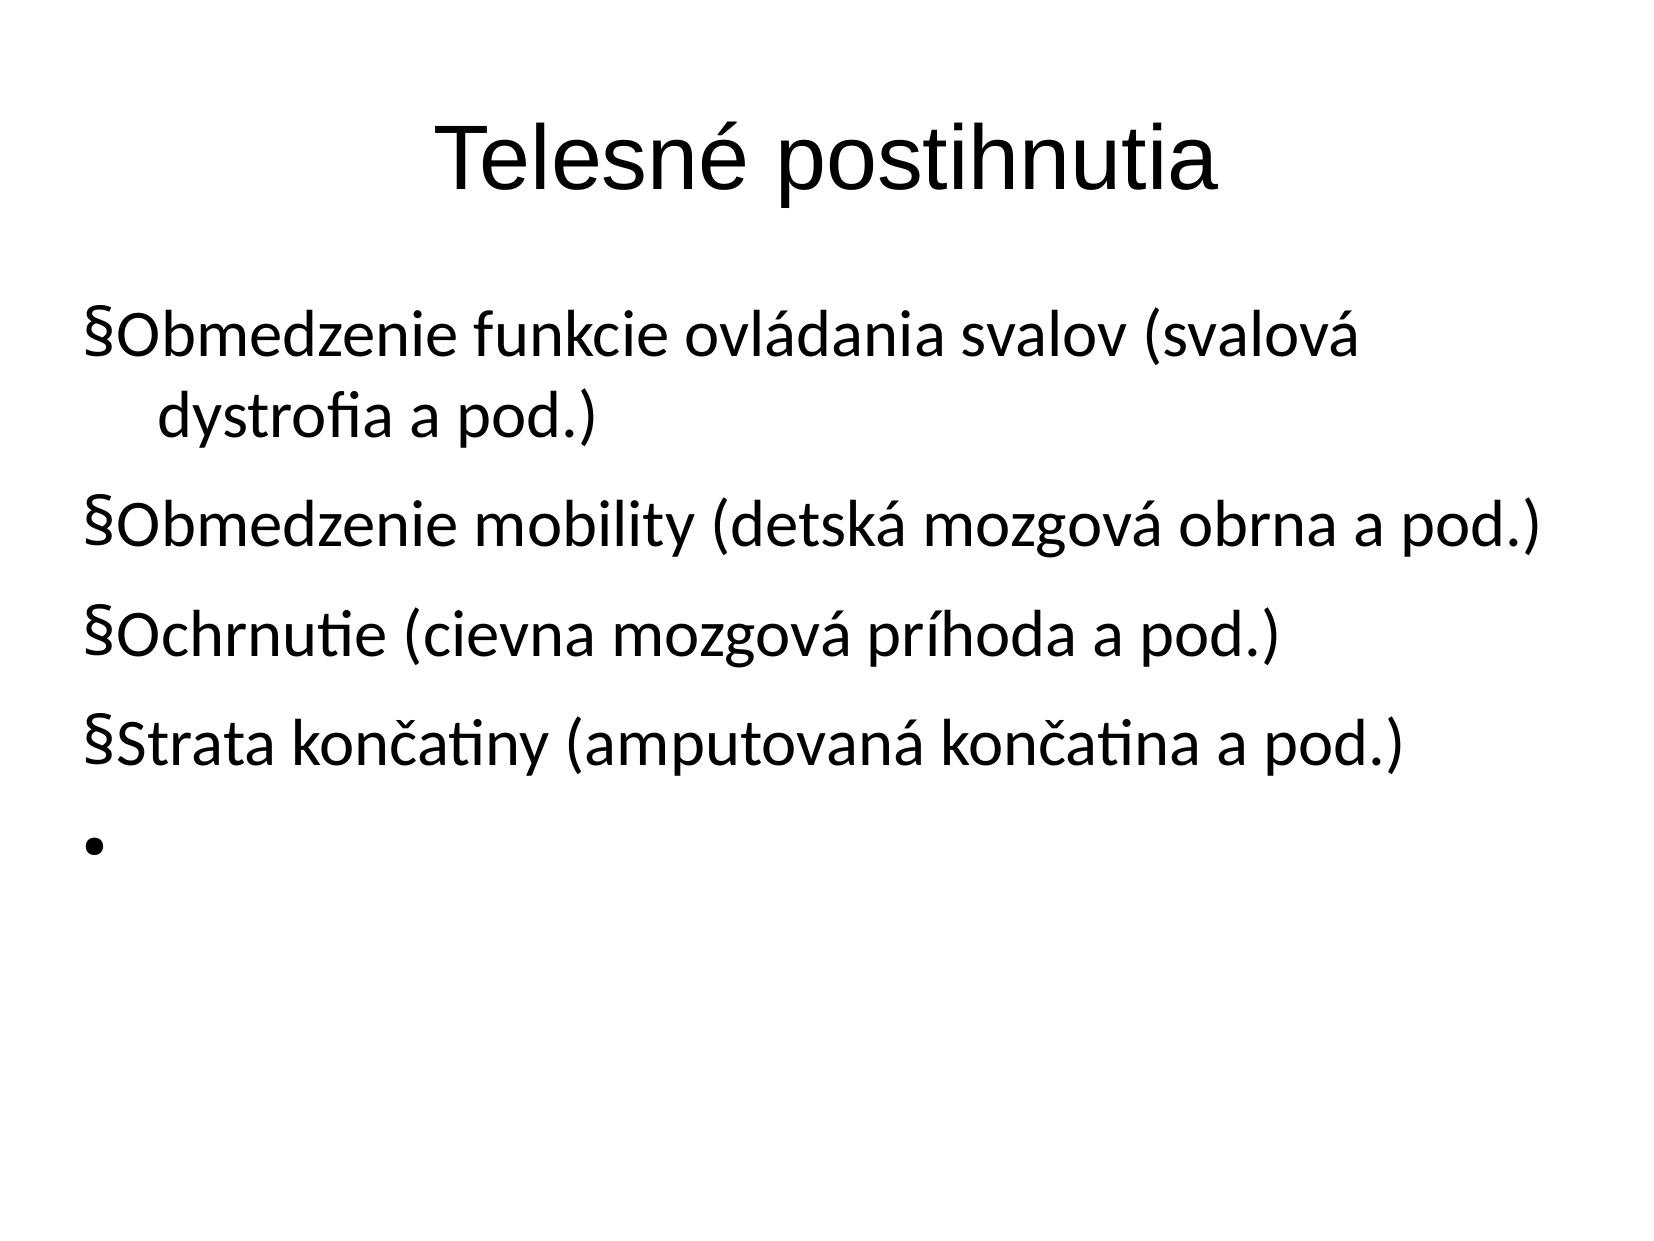

# Telesné postihnutia
Obmedzenie funkcie ovládania svalov (svalová dystrofia a pod.)
Obmedzenie mobility (detská mozgová obrna a pod.)
Ochrnutie (cievna mozgová príhoda a pod.)
Strata končatiny (amputovaná končatina a pod.)